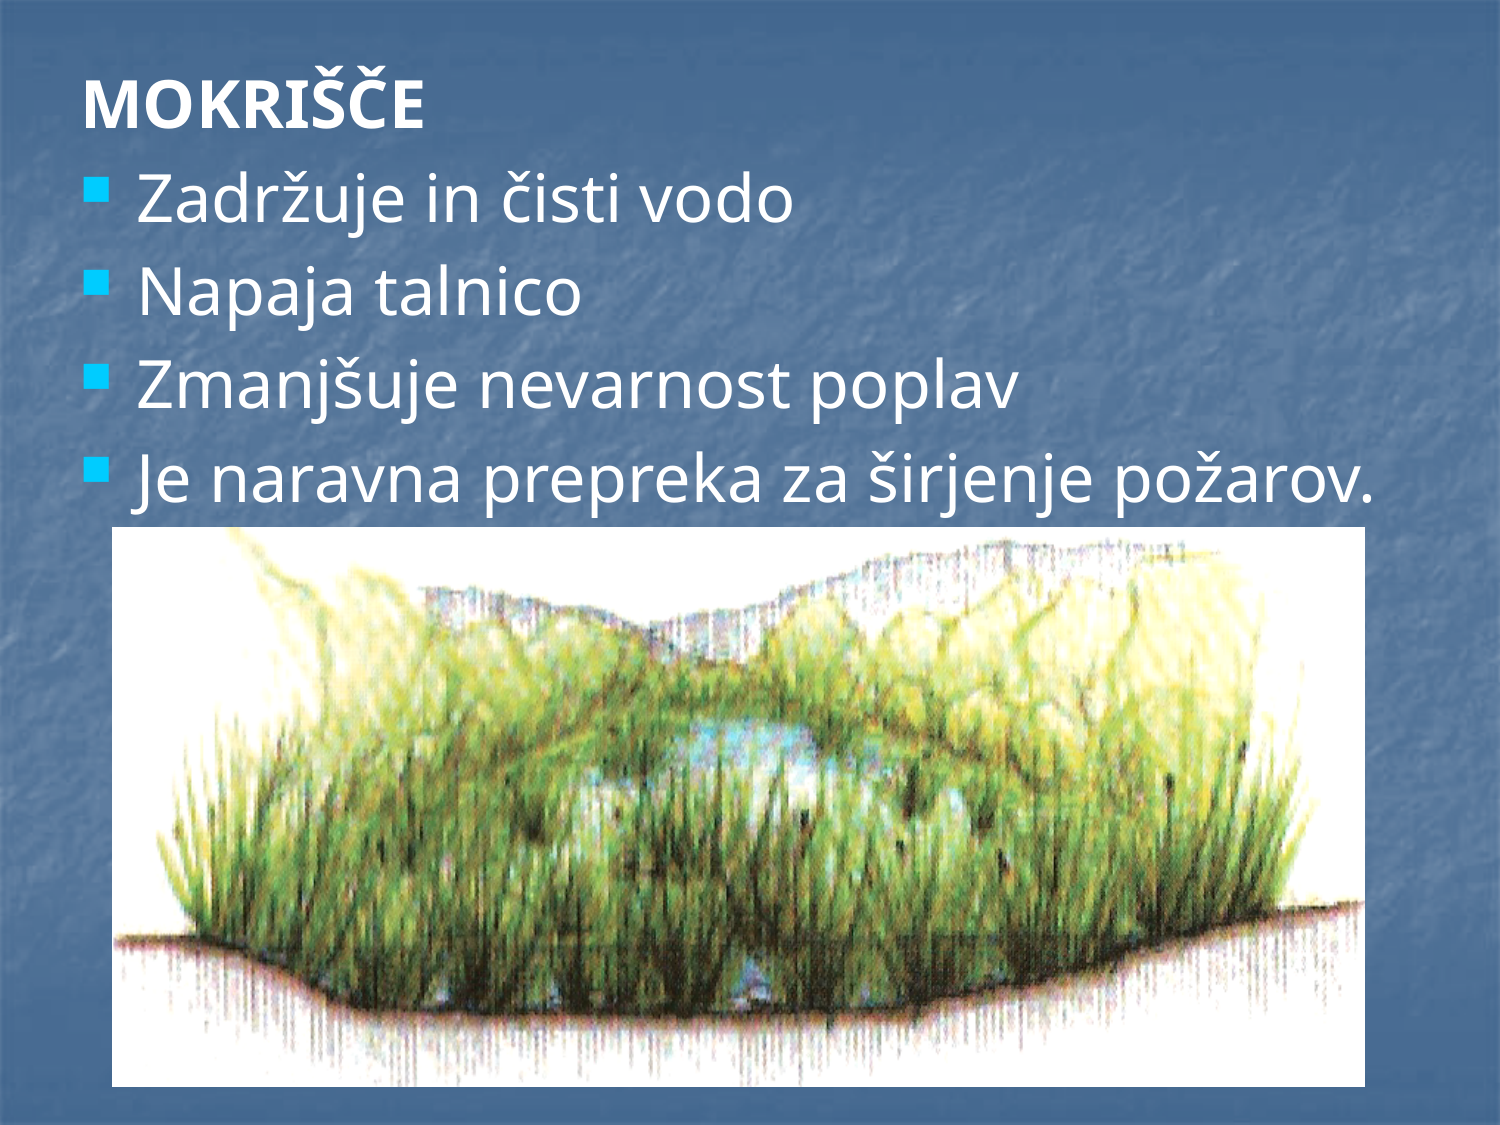

# MOKRIŠČE
Zadržuje in čisti vodo
Napaja talnico
Zmanjšuje nevarnost poplav
Je naravna prepreka za širjenje požarov.